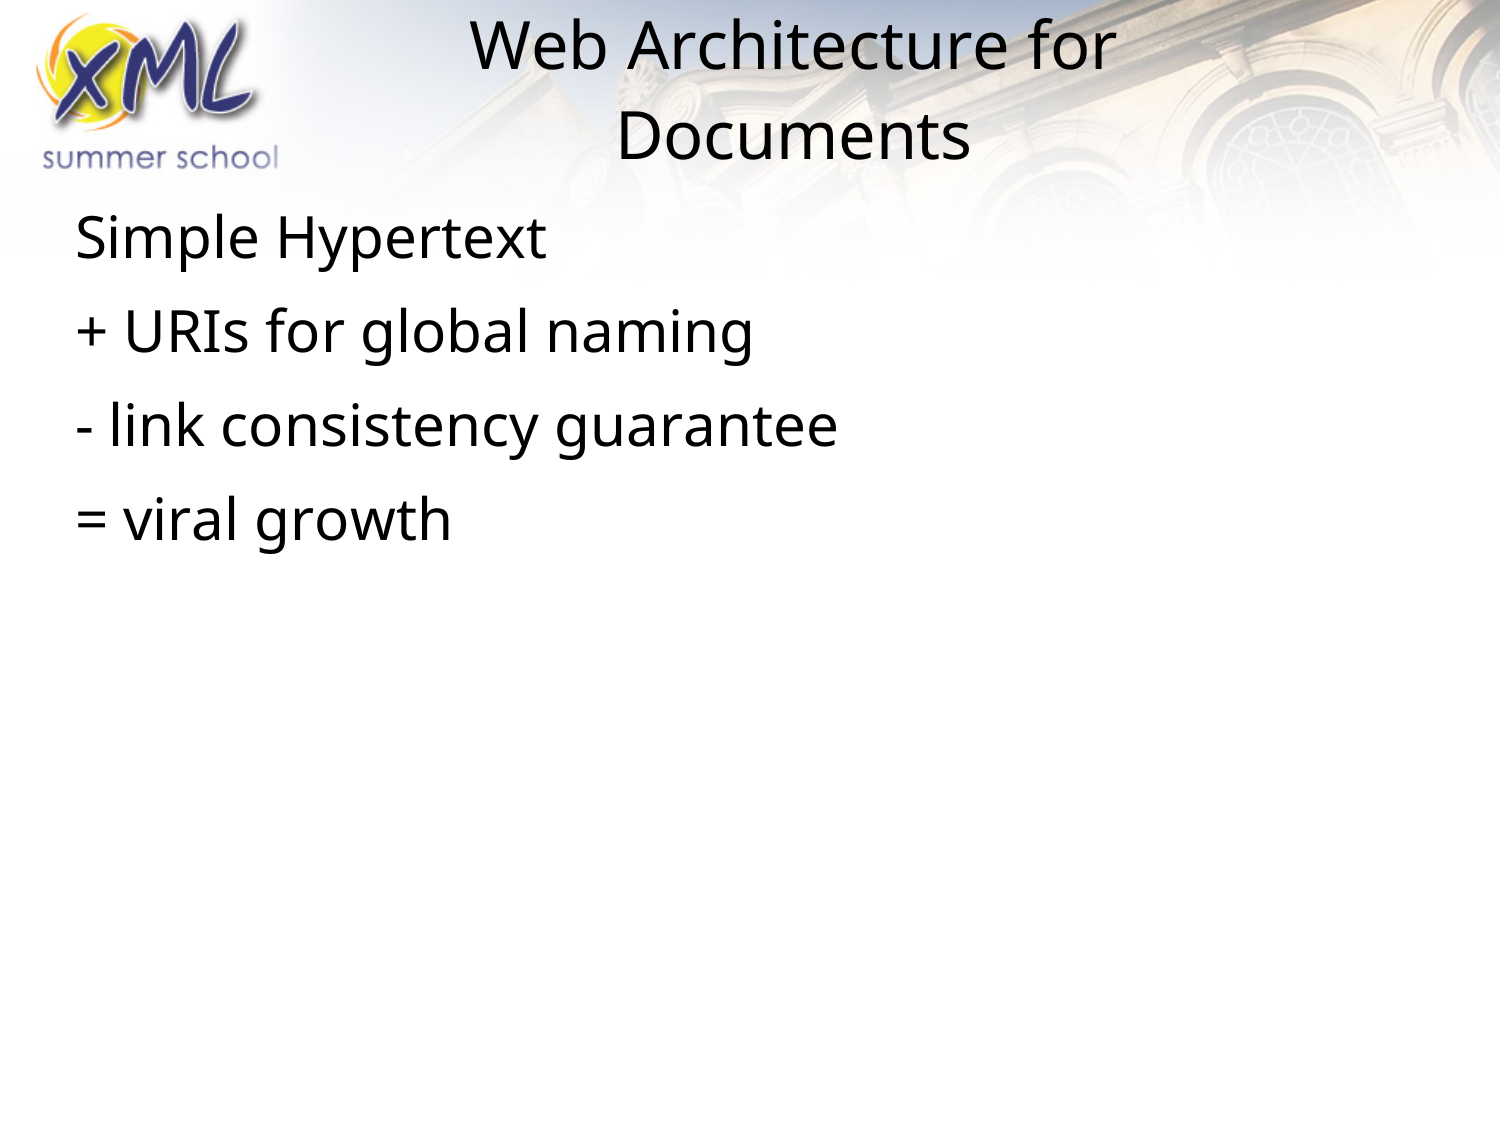

# Web Architecture for Documents
Simple Hypertext
+ URIs for global naming
- link consistency guarantee
= viral growth